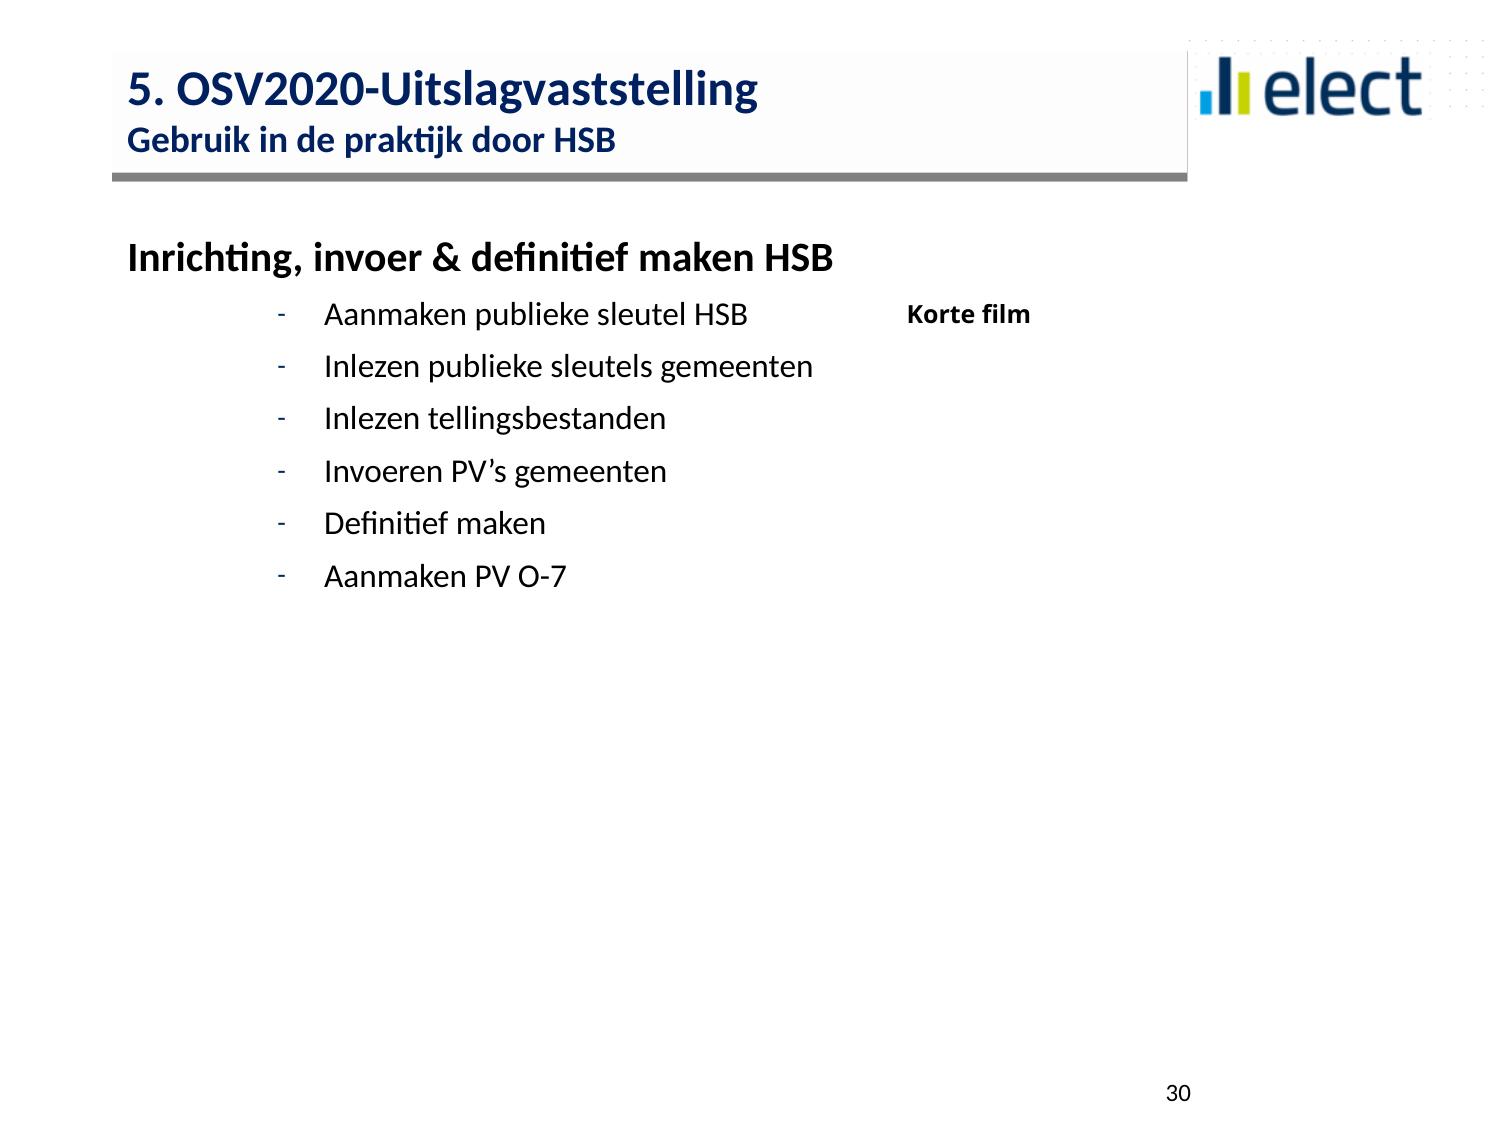

5. OSV2020-Uitslagvaststelling
Gebruik in de praktijk door HSB
# Inrichting, invoer & definitief maken HSB
Aanmaken publieke sleutel HSB
Inlezen publieke sleutels gemeenten
Inlezen tellingsbestanden
Invoeren PV’s gemeenten
Definitief maken
Aanmaken PV O-7
Korte film